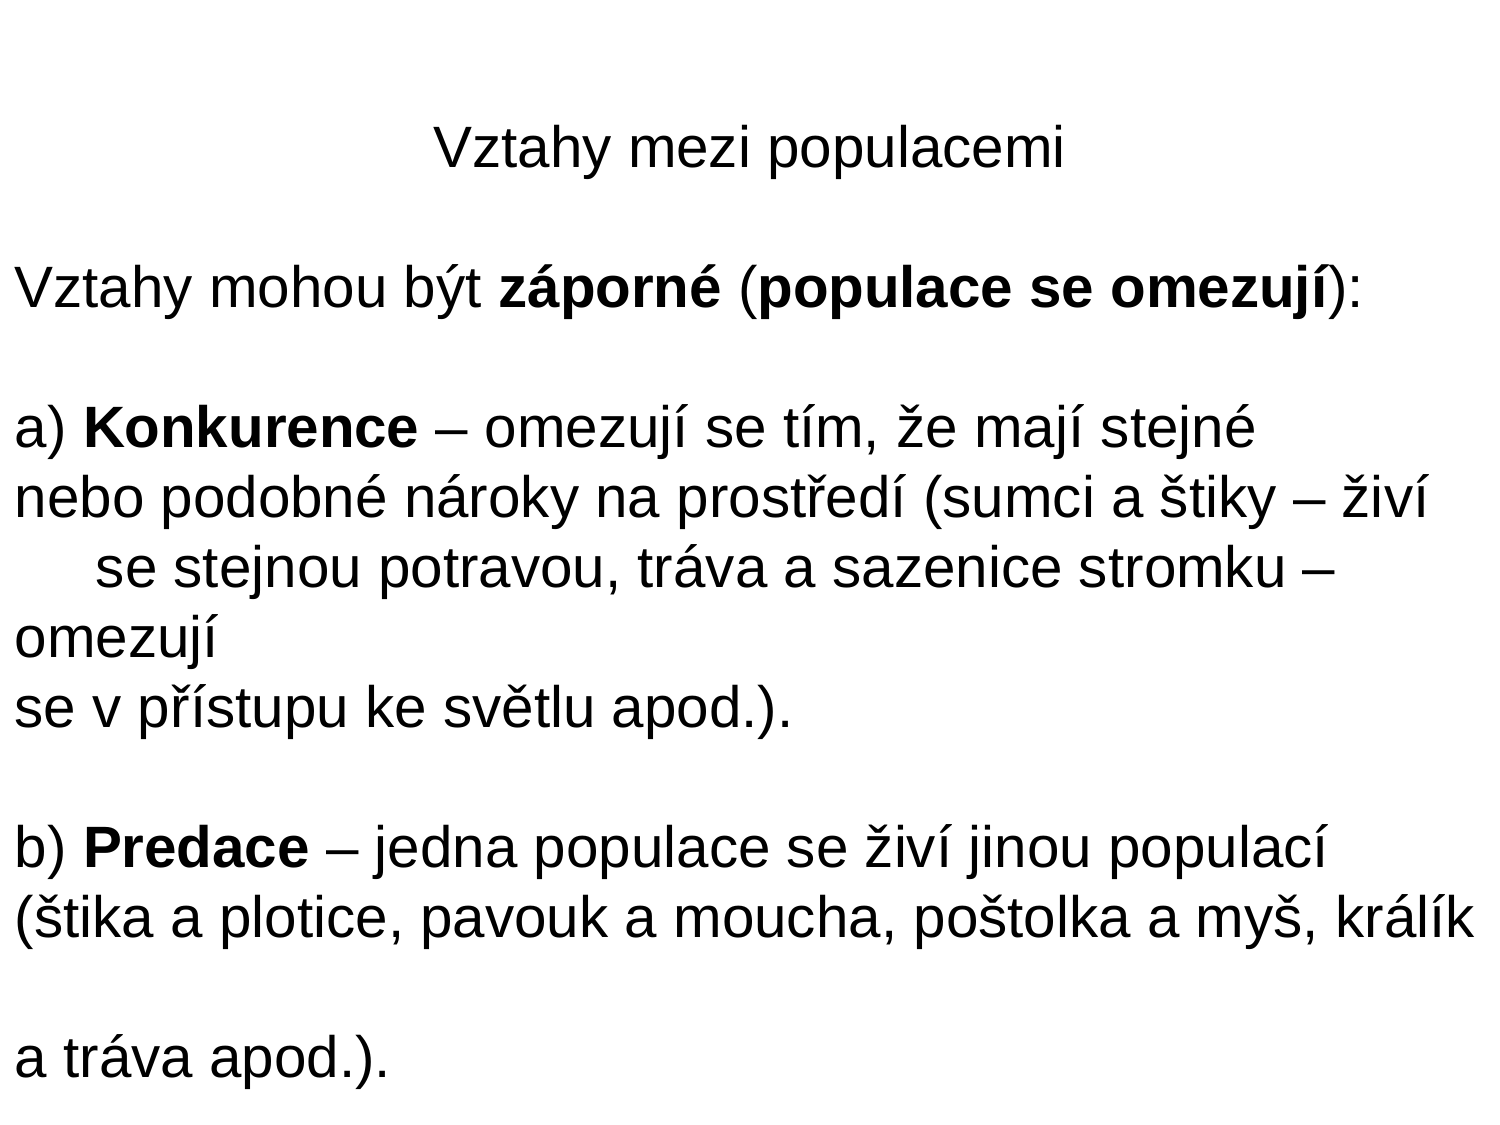

Vztahy mezi populacemi
Vztahy mohou být záporné (populace se omezují):
a) Konkurence – omezují se tím, že mají stejné nebo podobné nároky na prostředí (sumci a štiky – živí se stejnou potravou, tráva a sazenice stromku – omezují
se v přístupu ke světlu apod.).
b) Predace – jedna populace se živí jinou populací (štika a plotice, pavouk a moucha, poštolka a myš, králík
a tráva apod.).